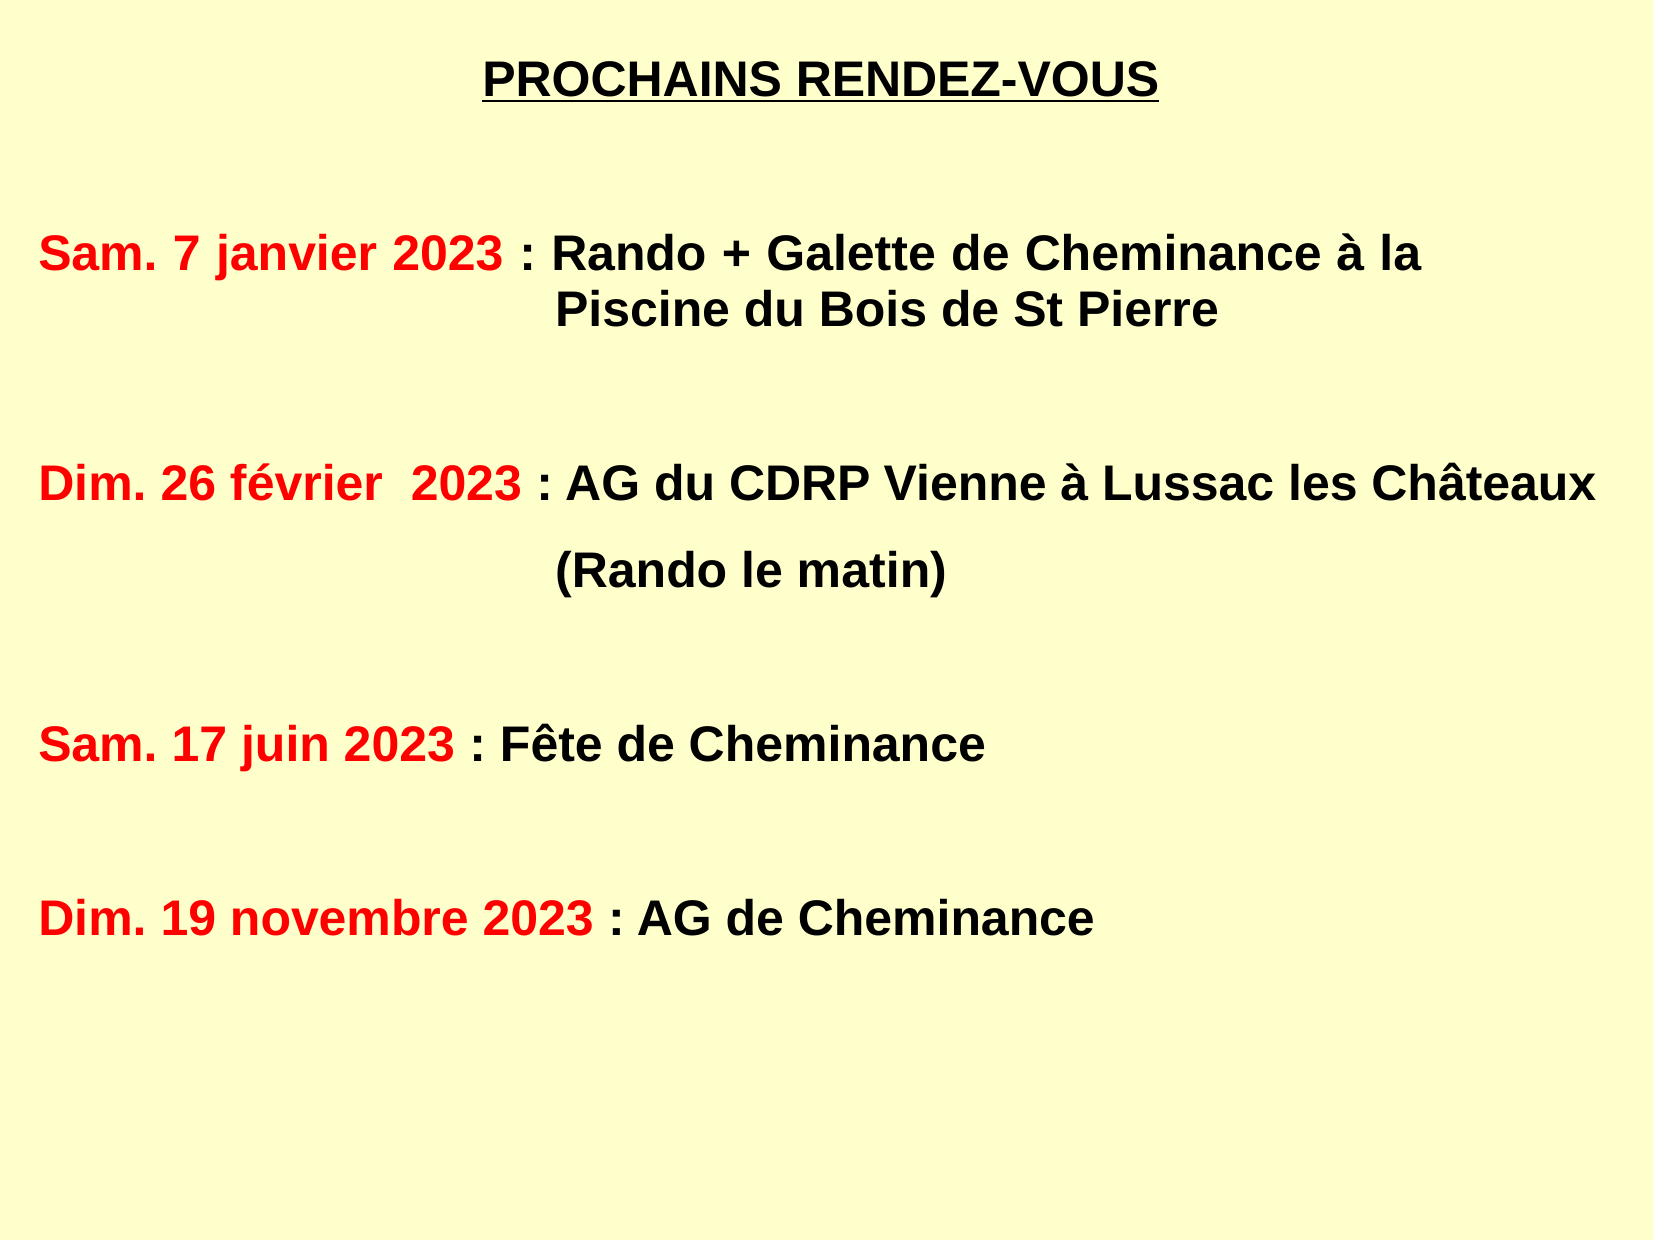

PROCHAINS RENDEZ-VOUS
Sam. 7 janvier 2023 : Rando + Galette de Cheminance à la 										Piscine du Bois de St Pierre
Dim. 26 février 2023 : AG du CDRP Vienne à Lussac les Châteaux
							(Rando le matin)
Sam. 17 juin 2023 : Fête de Cheminance
Dim. 19 novembre 2023 : AG de Cheminance